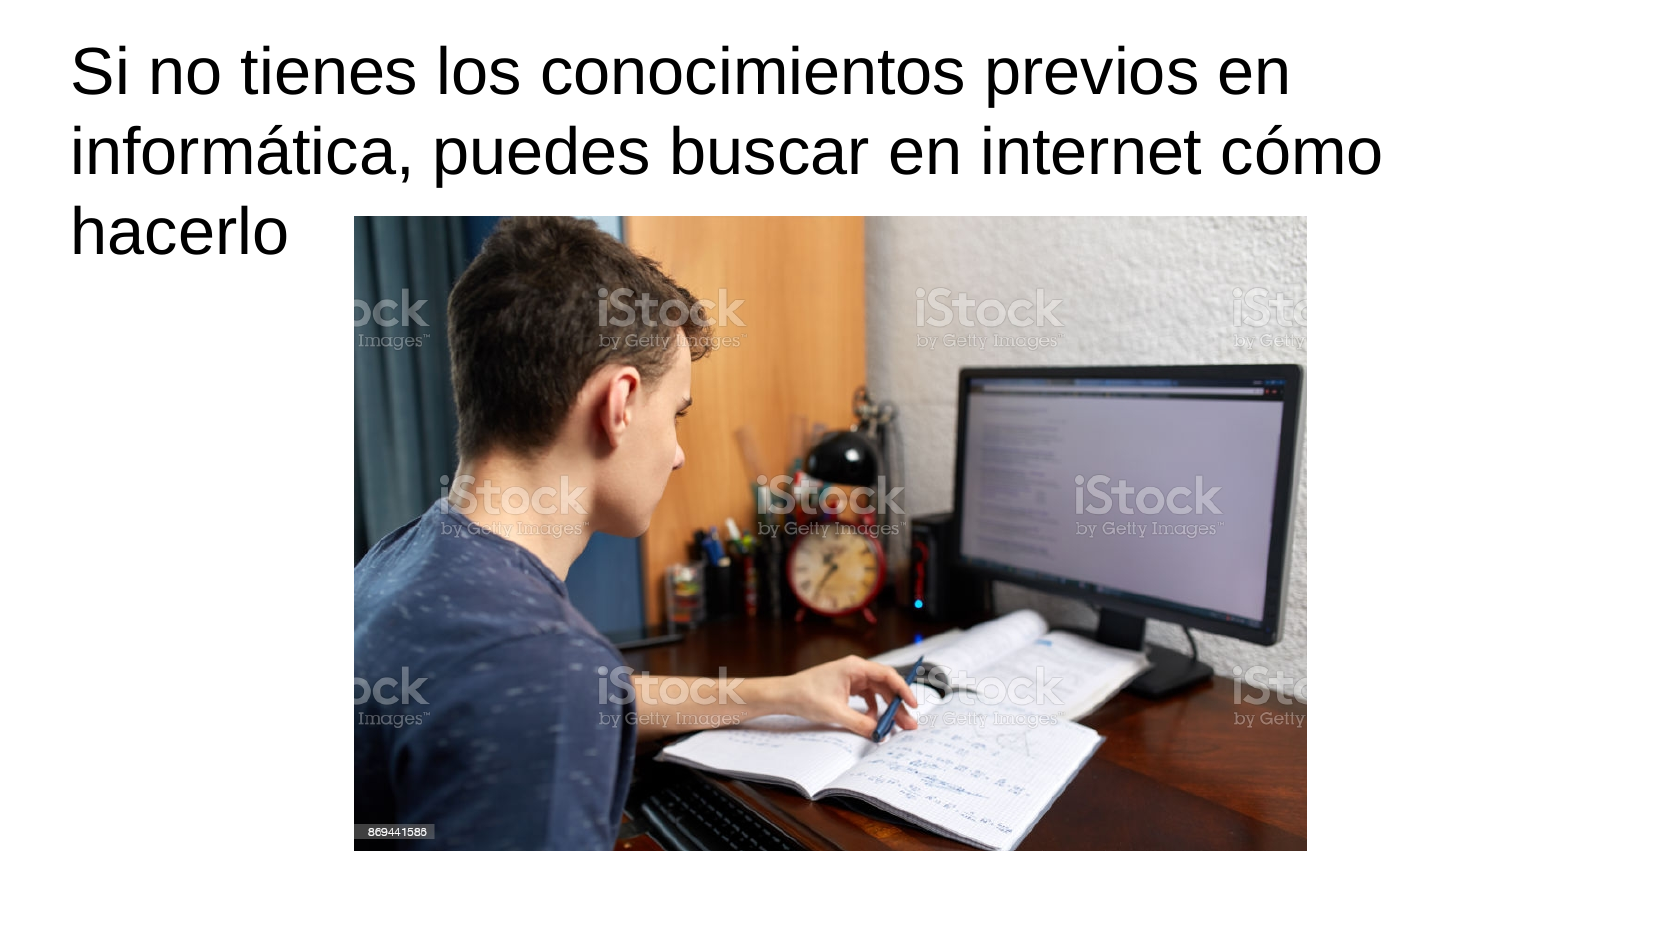

# Si no tienes los conocimientos previos en informática, puedes buscar en internet cómo hacerlo